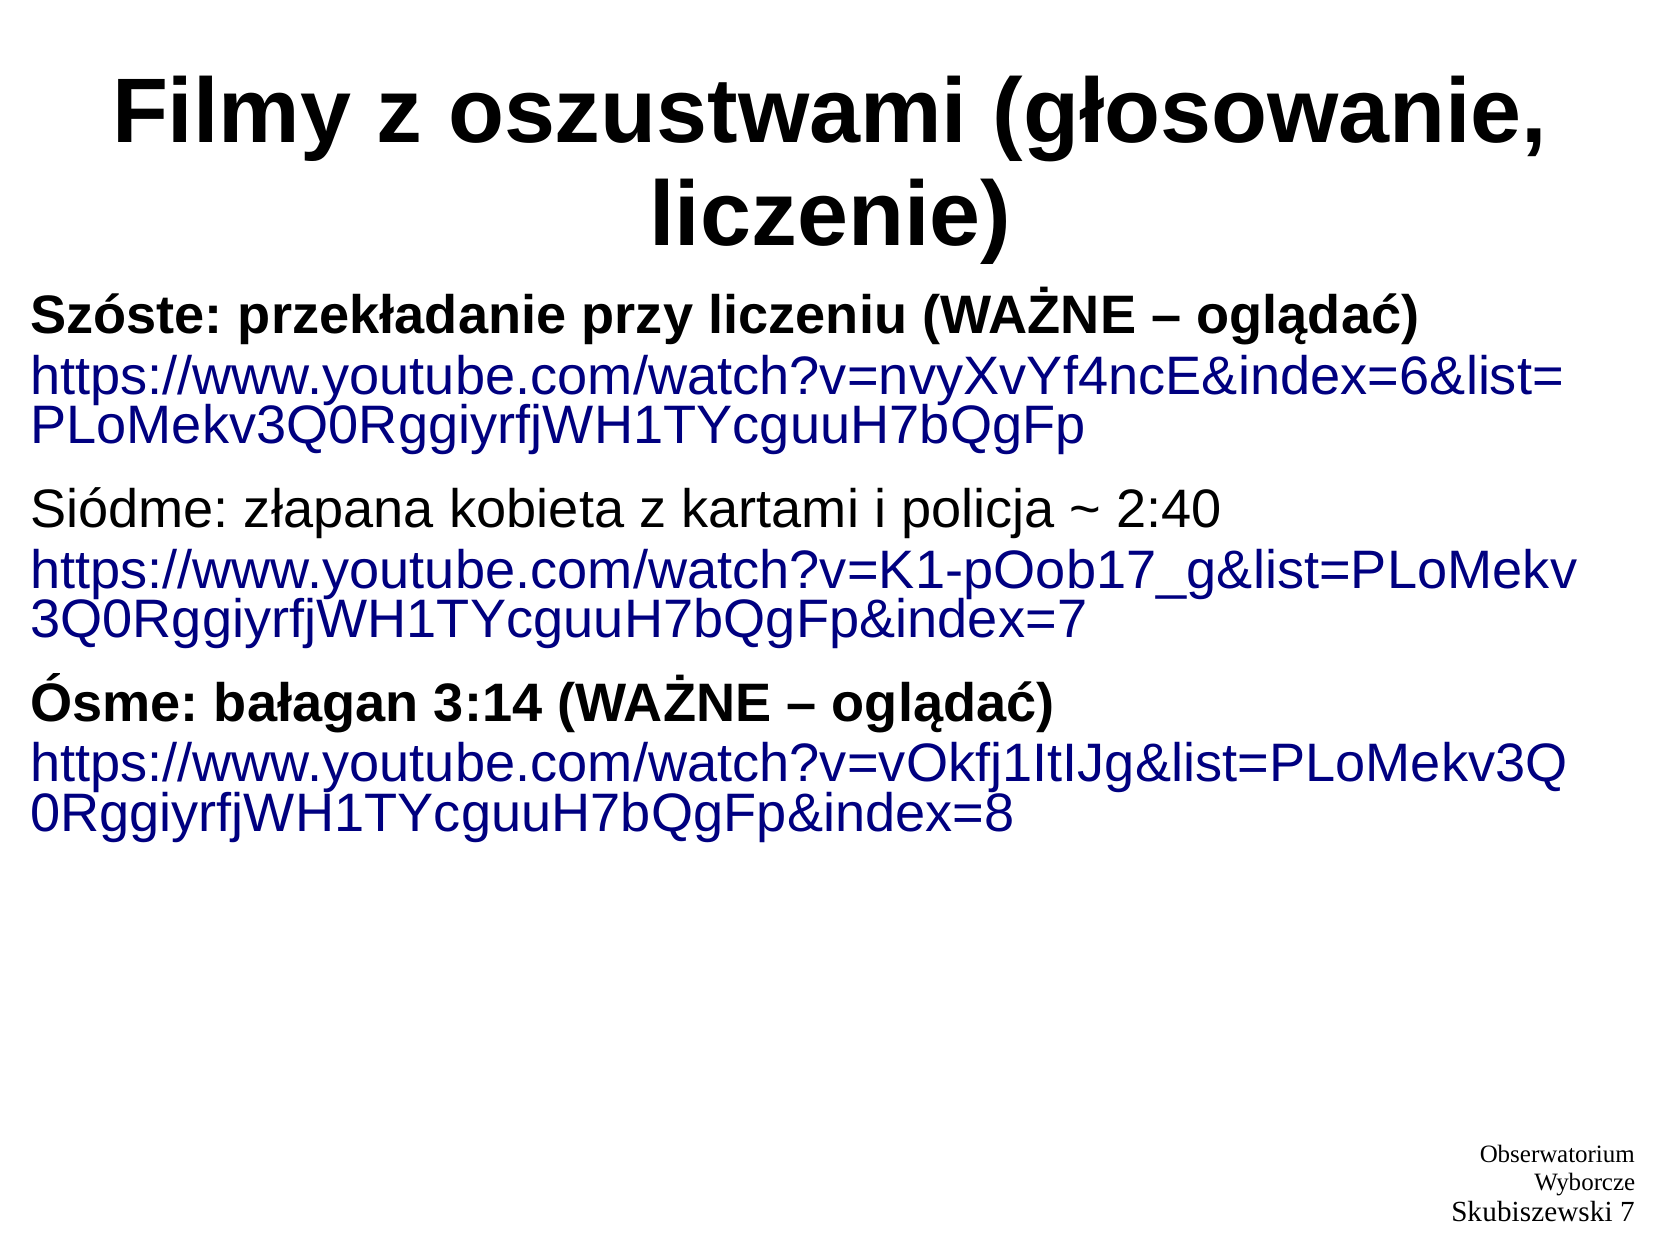

# Filmy z oszustwami (głosowanie, liczenie)
Szóste: przekładanie przy liczeniu (WAŻNE – oglądać) https://www.youtube.com/watch?v=nvyXvYf4ncE&index=6&list=PLoMekv3Q0RggiyrfjWH1TYcguuH7bQgFp
Siódme: złapana kobieta z kartami i policja ~ 2:40 https://www.youtube.com/watch?v=K1-pOob17_g&list=PLoMekv3Q0RggiyrfjWH1TYcguuH7bQgFp&index=7
Ósme: bałagan 3:14 (WAŻNE – oglądać) https://www.youtube.com/watch?v=vOkfj1ItIJg&list=PLoMekv3Q0RggiyrfjWH1TYcguuH7bQgFp&index=8
7